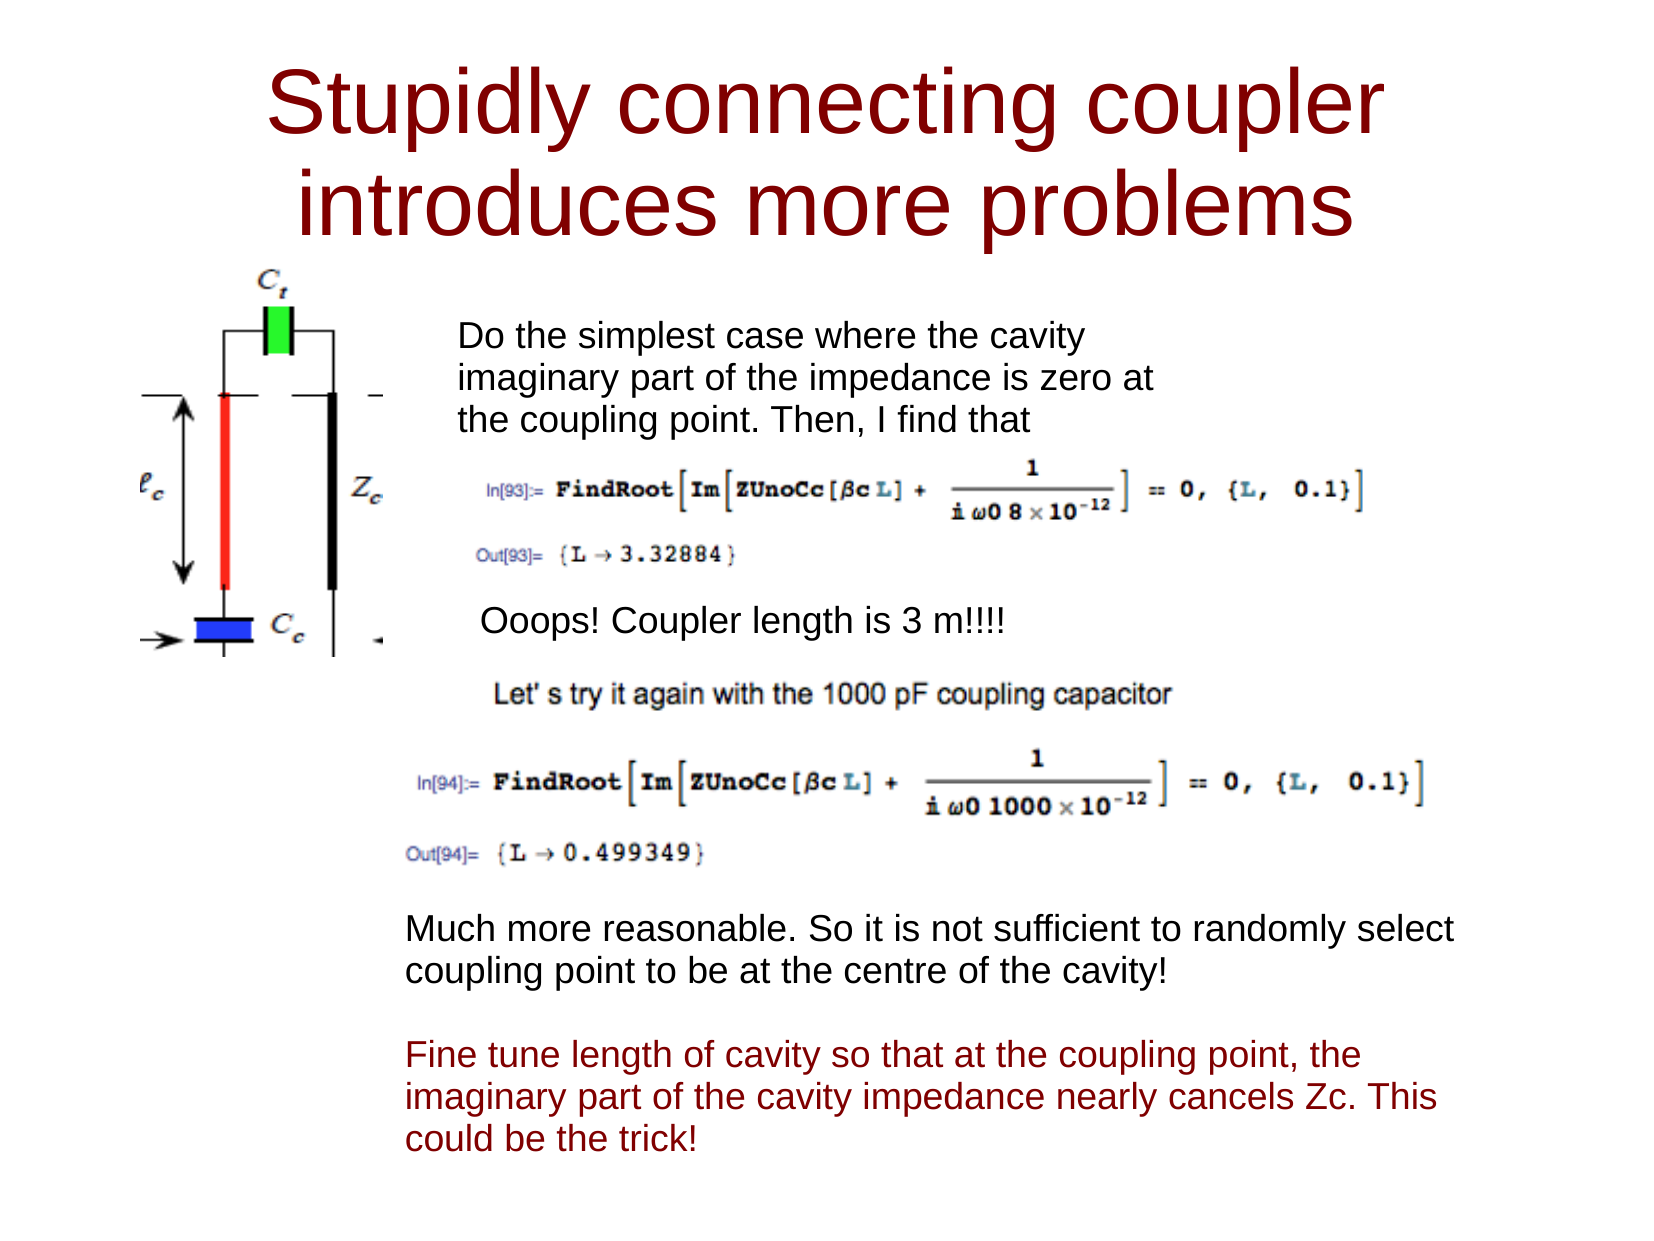

# Stupidly connecting coupler introduces more problems
Do the simplest case where the cavity imaginary part of the impedance is zero at the coupling point. Then, I find that
Ooops! Coupler length is 3 m!!!!
Much more reasonable. So it is not sufficient to randomly select coupling point to be at the centre of the cavity!
Fine tune length of cavity so that at the coupling point, the imaginary part of the cavity impedance nearly cancels Zc. This could be the trick!